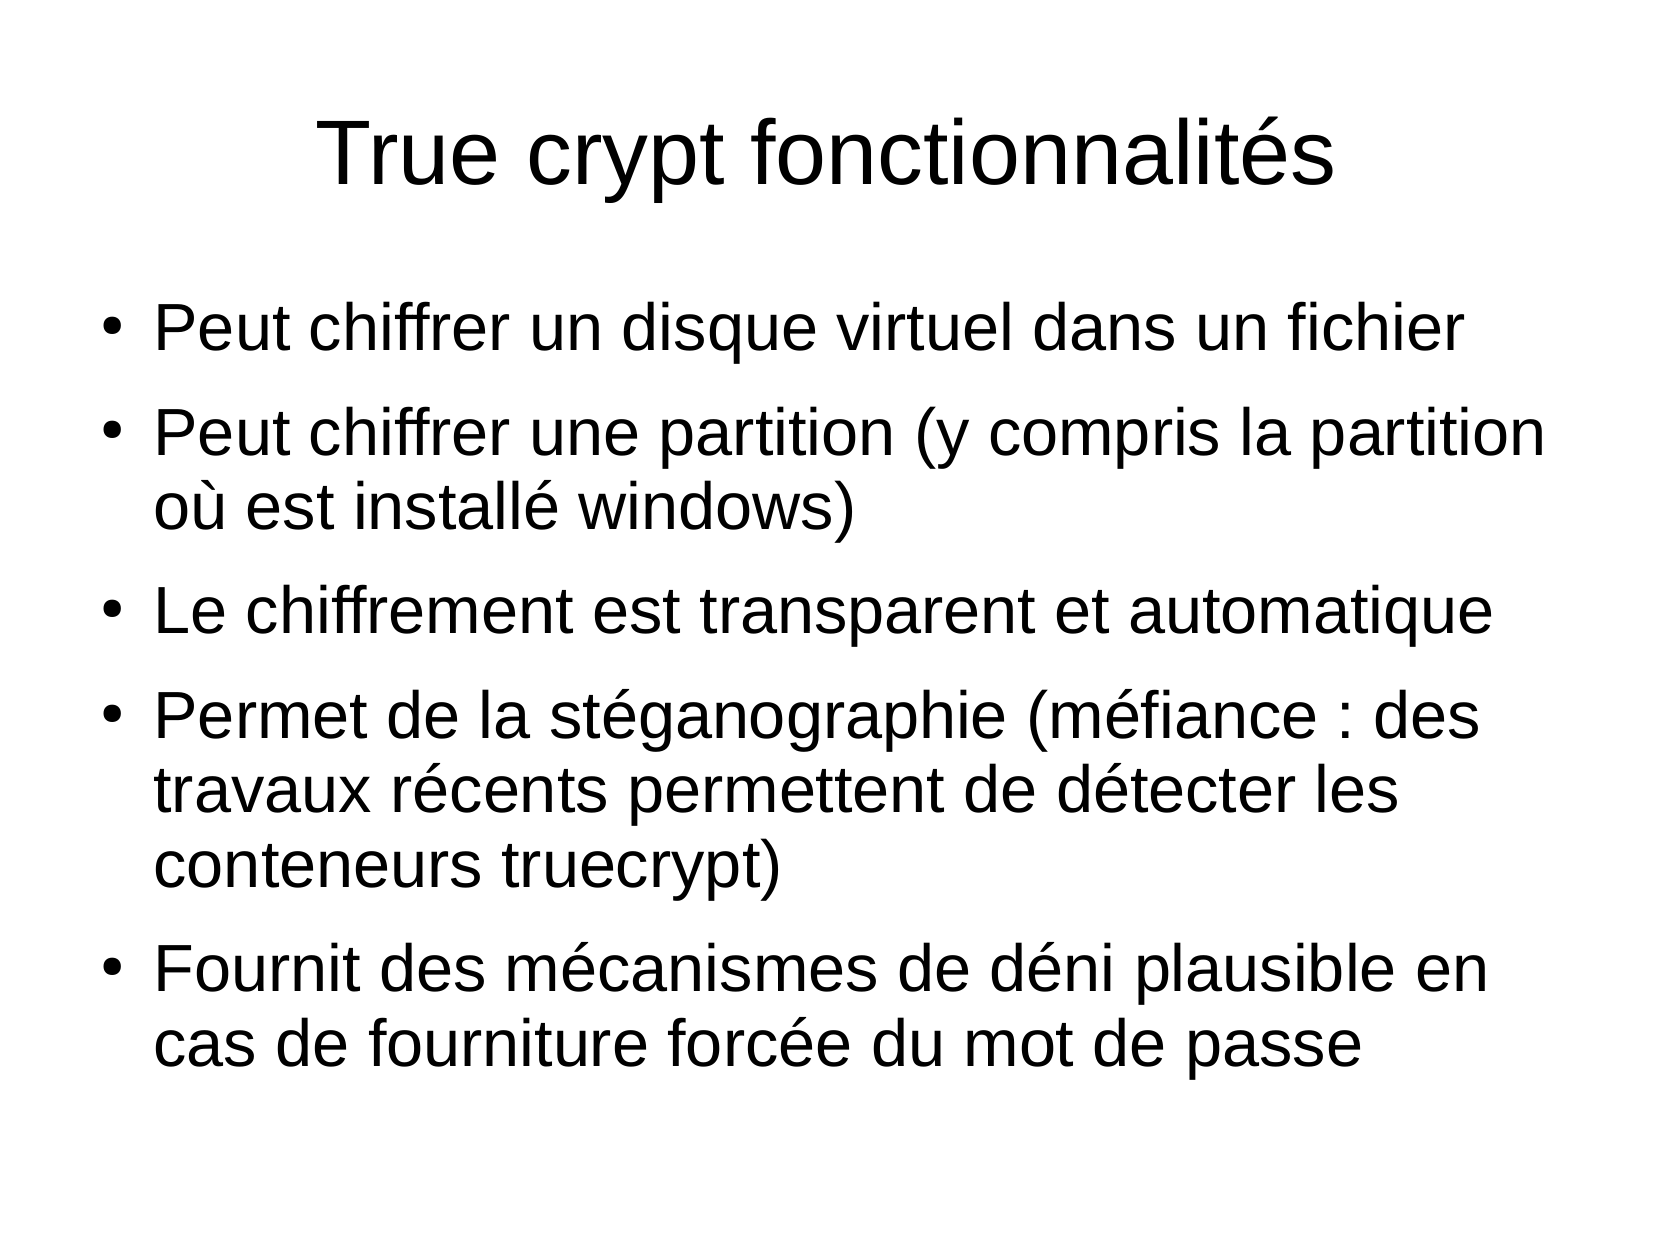

# True crypt fonctionnalités
Peut chiffrer un disque virtuel dans un fichier
Peut chiffrer une partition (y compris la partition où est installé windows)
Le chiffrement est transparent et automatique
Permet de la stéganographie (méfiance : des travaux récents permettent de détecter les conteneurs truecrypt)
Fournit des mécanismes de déni plausible en cas de fourniture forcée du mot de passe